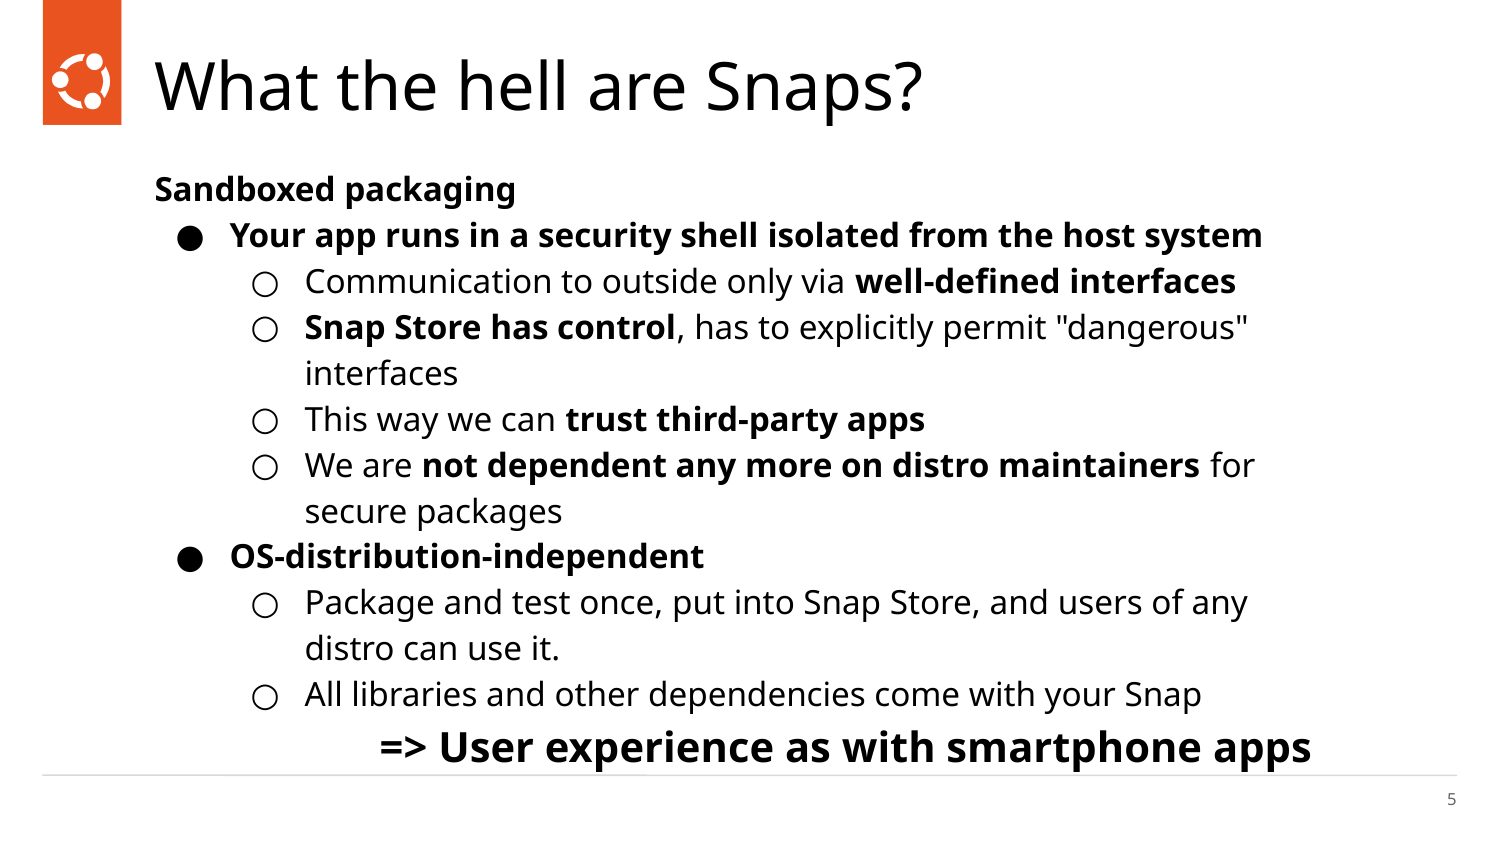

# What the hell are Snaps?
Sandboxed packaging
Your app runs in a security shell isolated from the host system
Communication to outside only via well-defined interfaces
Snap Store has control, has to explicitly permit "dangerous" interfaces
This way we can trust third-party apps
We are not dependent any more on distro maintainers for secure packages
OS-distribution-independent
Package and test once, put into Snap Store, and users of any distro can use it.
All libraries and other dependencies come with your Snap
=> User experience as with smartphone apps